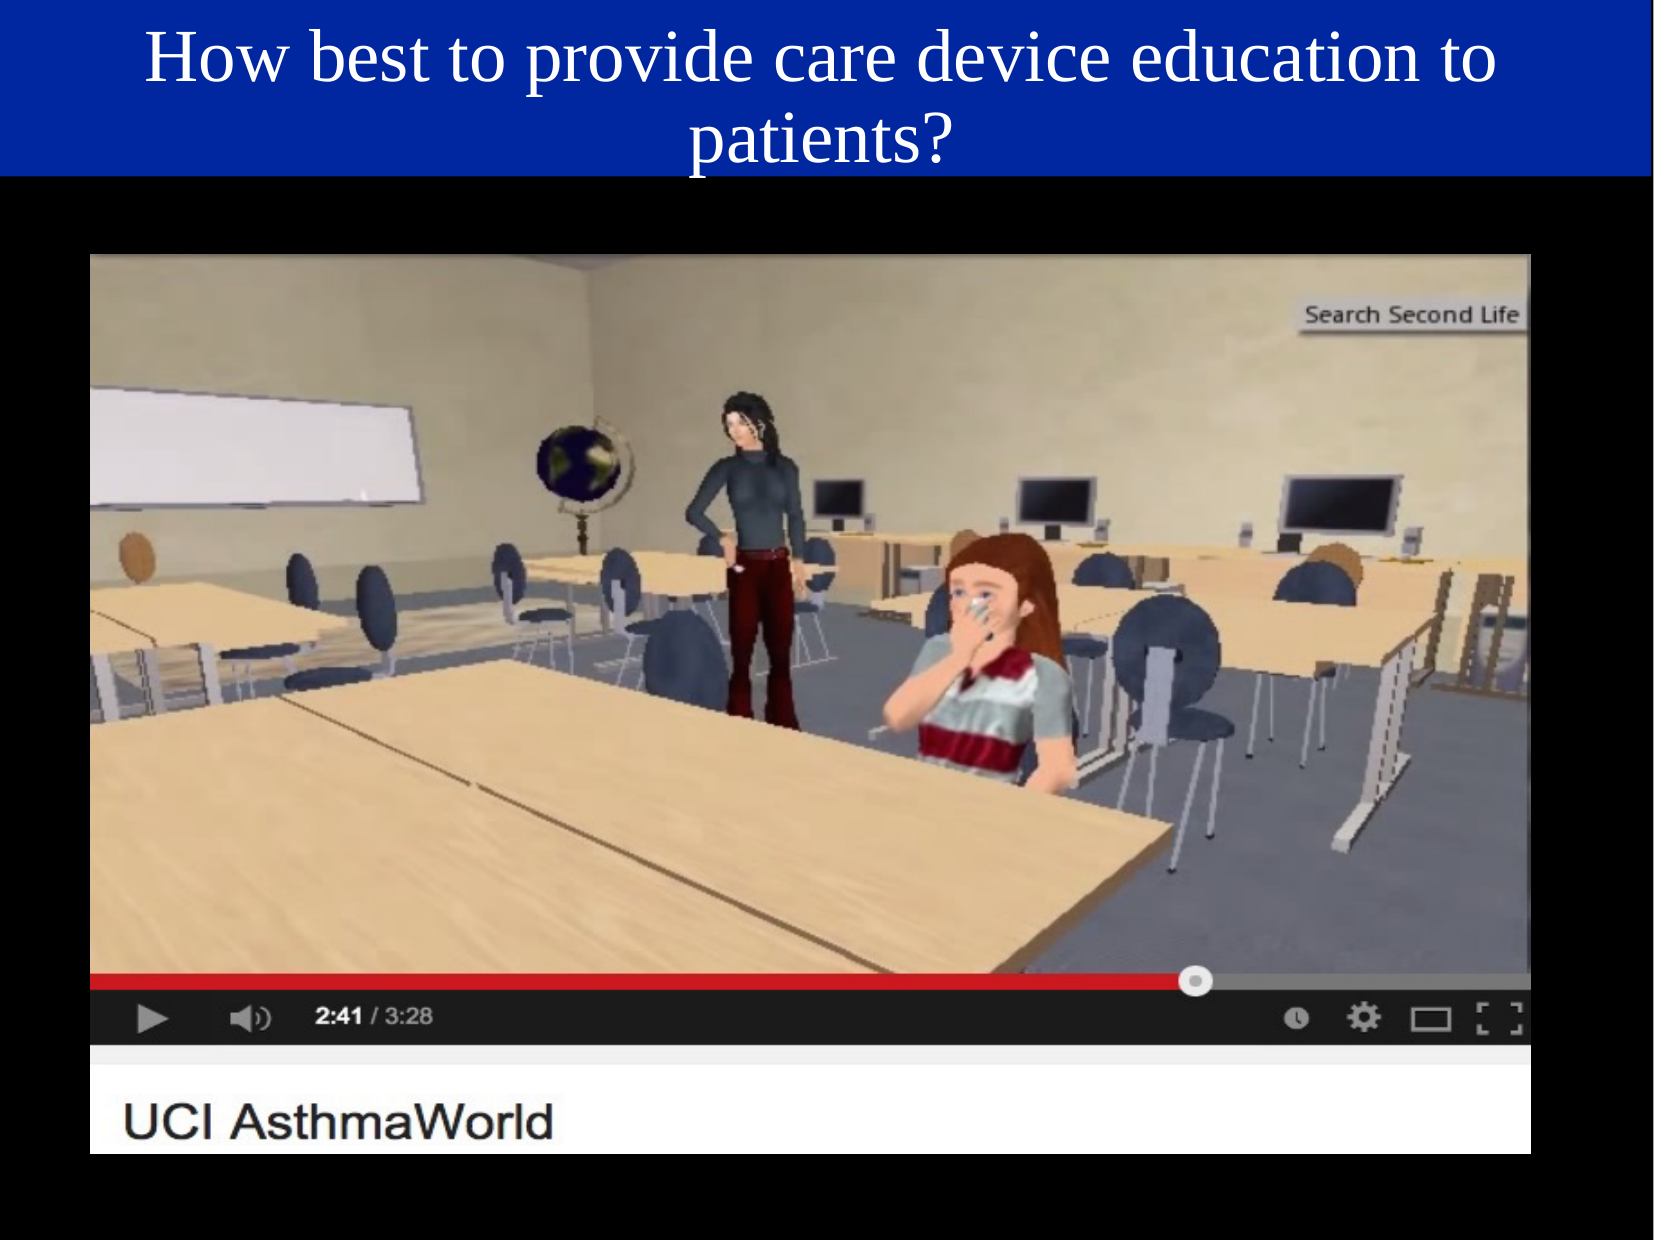

# How best to provide care device education to patients?